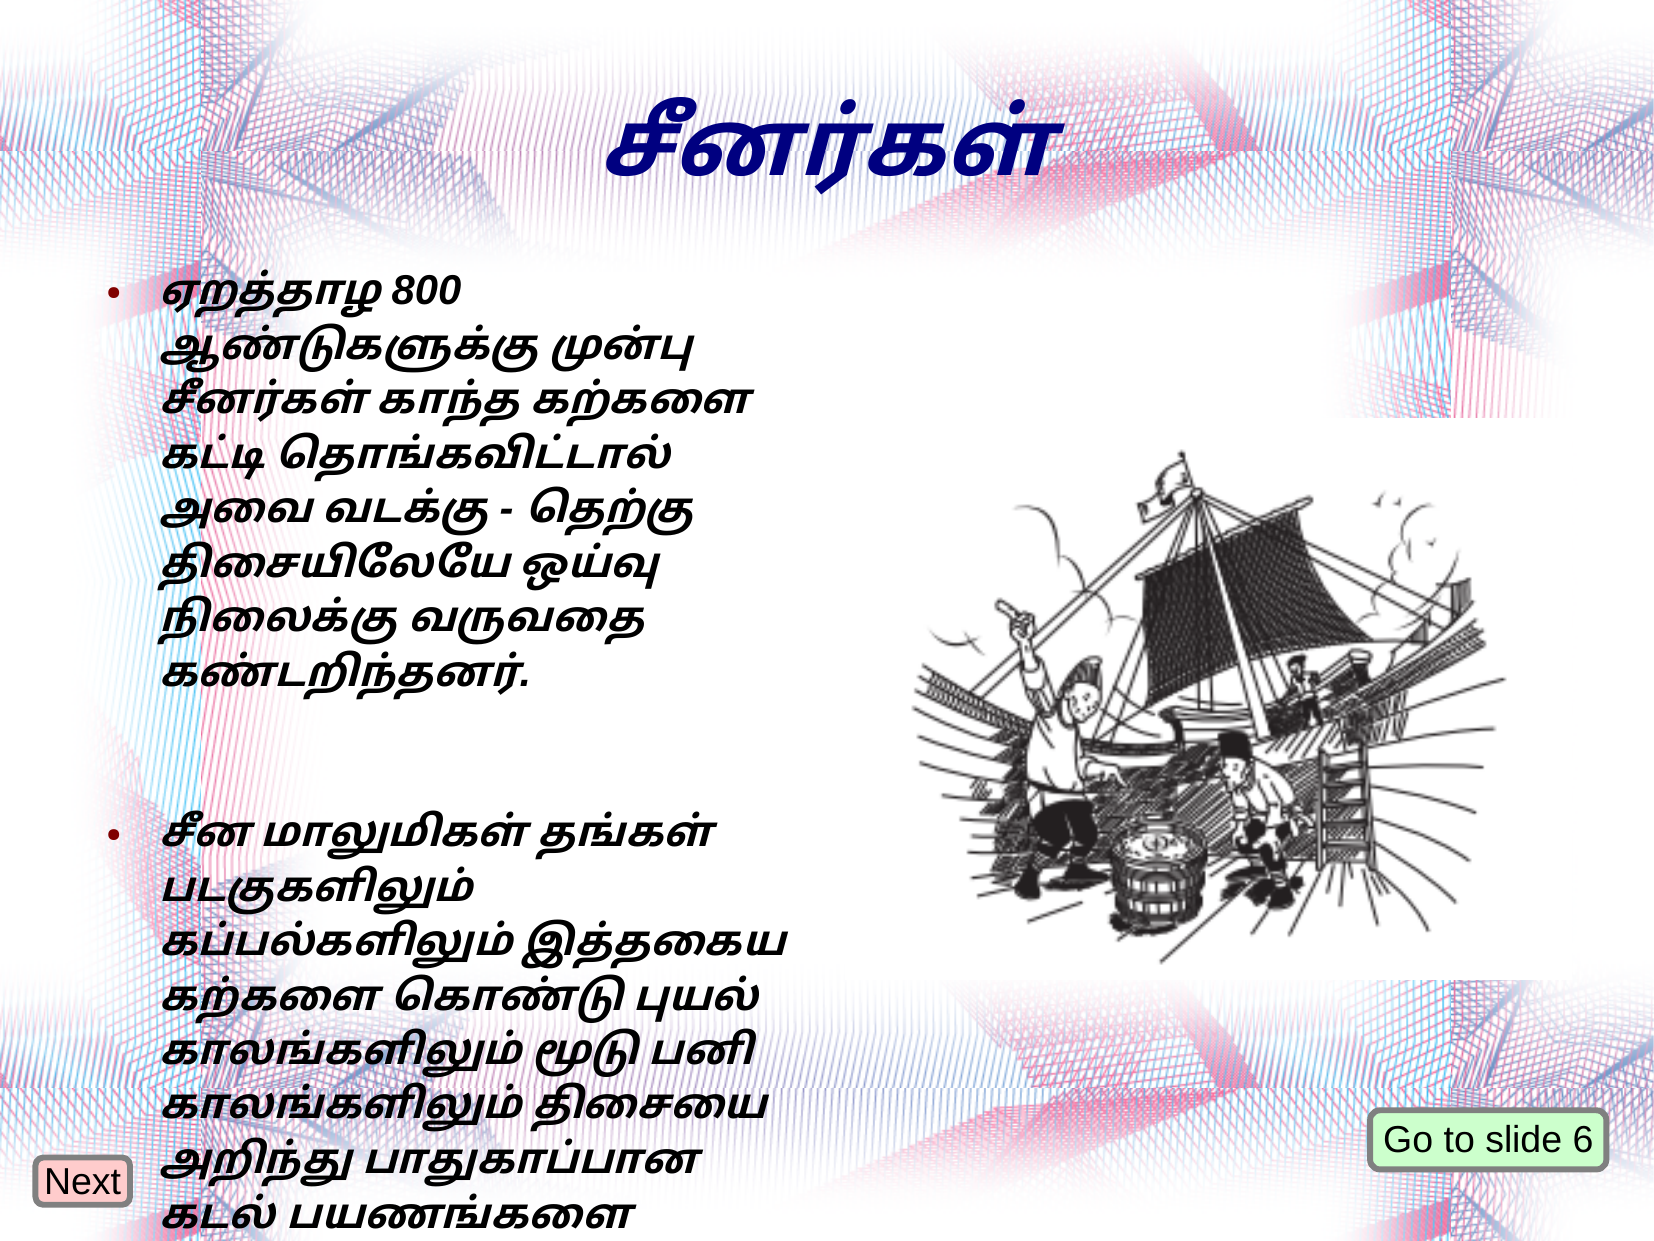

# சீனர்கள்
ஏறத்தாழ 800 ஆண்டுகளுக்கு முன்பு சீனர்கள் காந்த கற்களை கட்டி தொங்கவிட்டால் அவை வடக்கு - தெற்கு திசையிலேயே ஒய்வு நிலைக்கு வருவதை கண்டறிந்தனர்.
சீன மாலுமிகள் தங்கள் படகுகளிலும் கப்பல்களிலும் இத்தகைய கற்களை கொண்டு புயல் காலங்களிலும் மூடு பனி காலங்களிலும் திசையை அறிந்து பாதுகாப்பான கடல் பயணங்களை மேற்கொண்டனர்.
Go to slide 6
Next